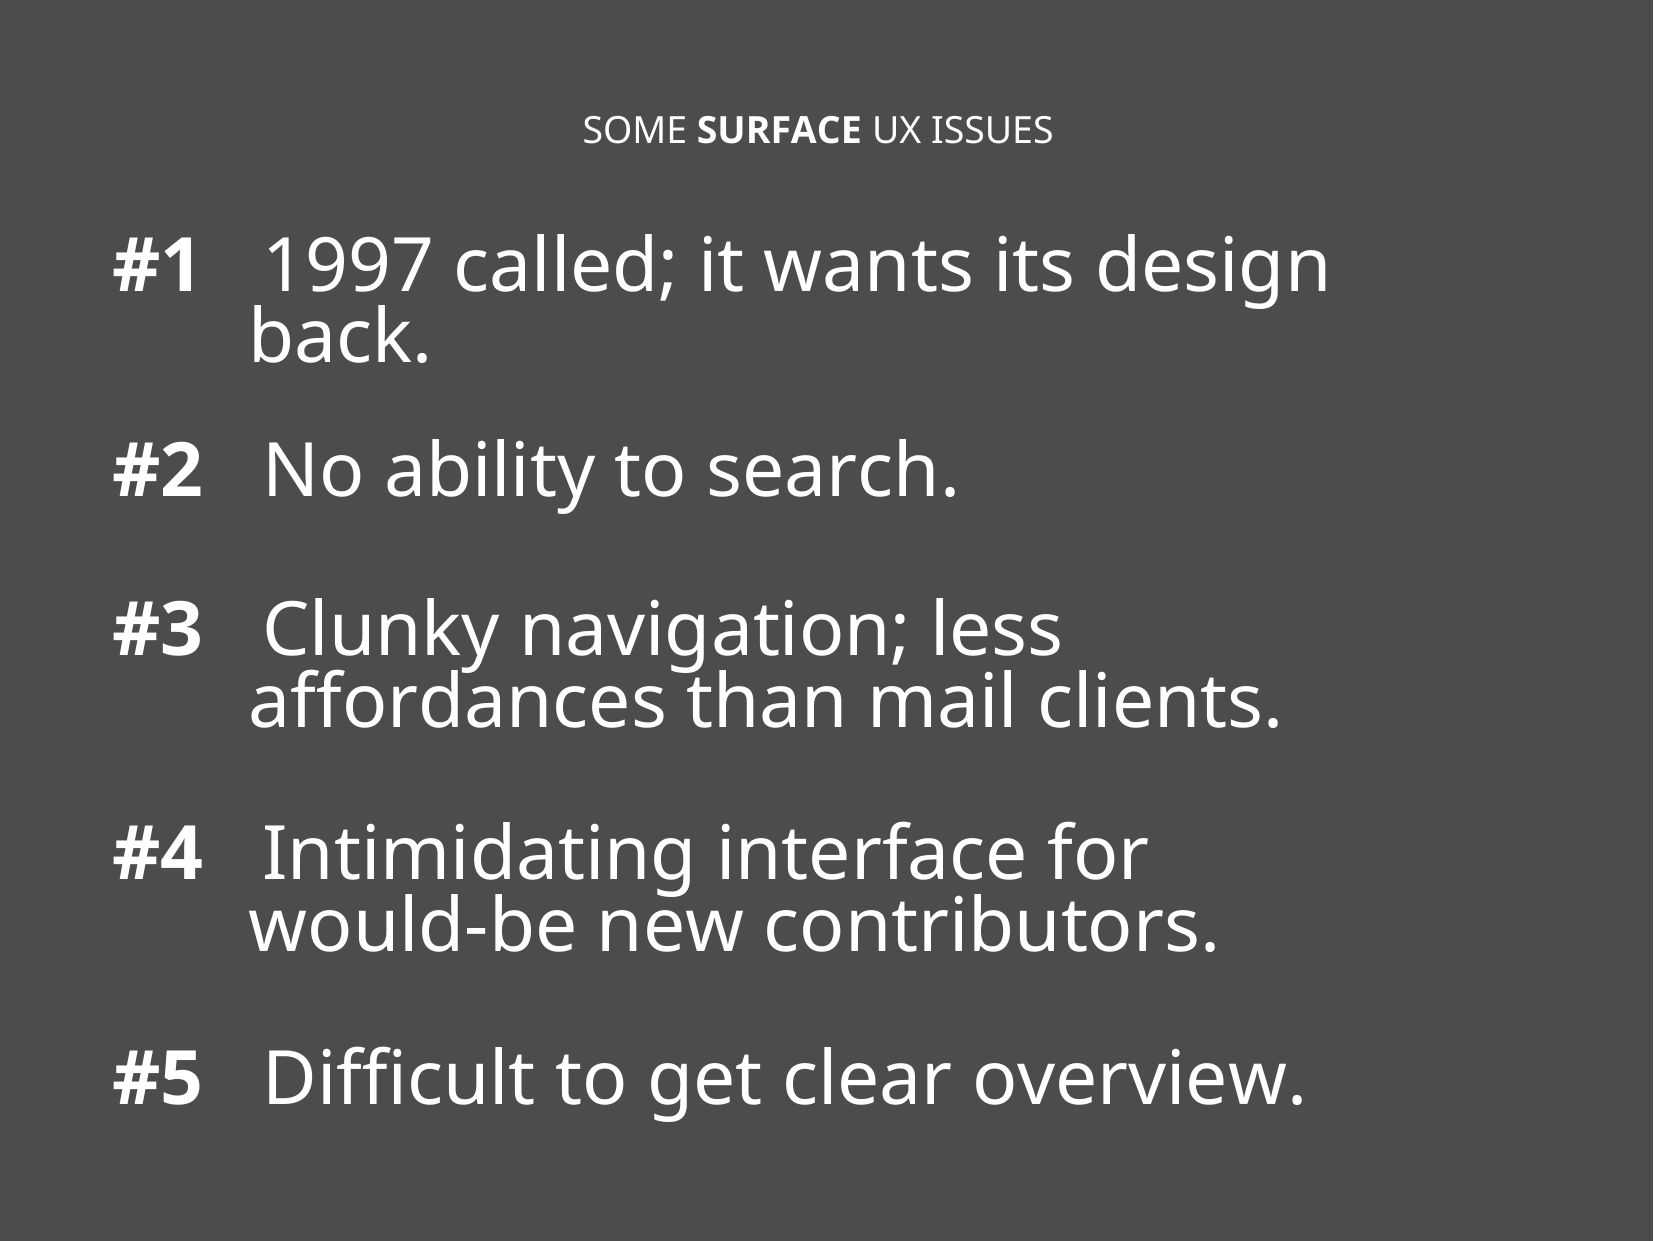

SOME SURFACE UX ISSUES
# #1 1997 called; it wants its design back.
#2 No ability to search.
#3 Clunky navigation; less
 affordances than mail clients.
#4 Intimidating interface for
 would-be new contributors.
#5 Difficult to get clear overview.